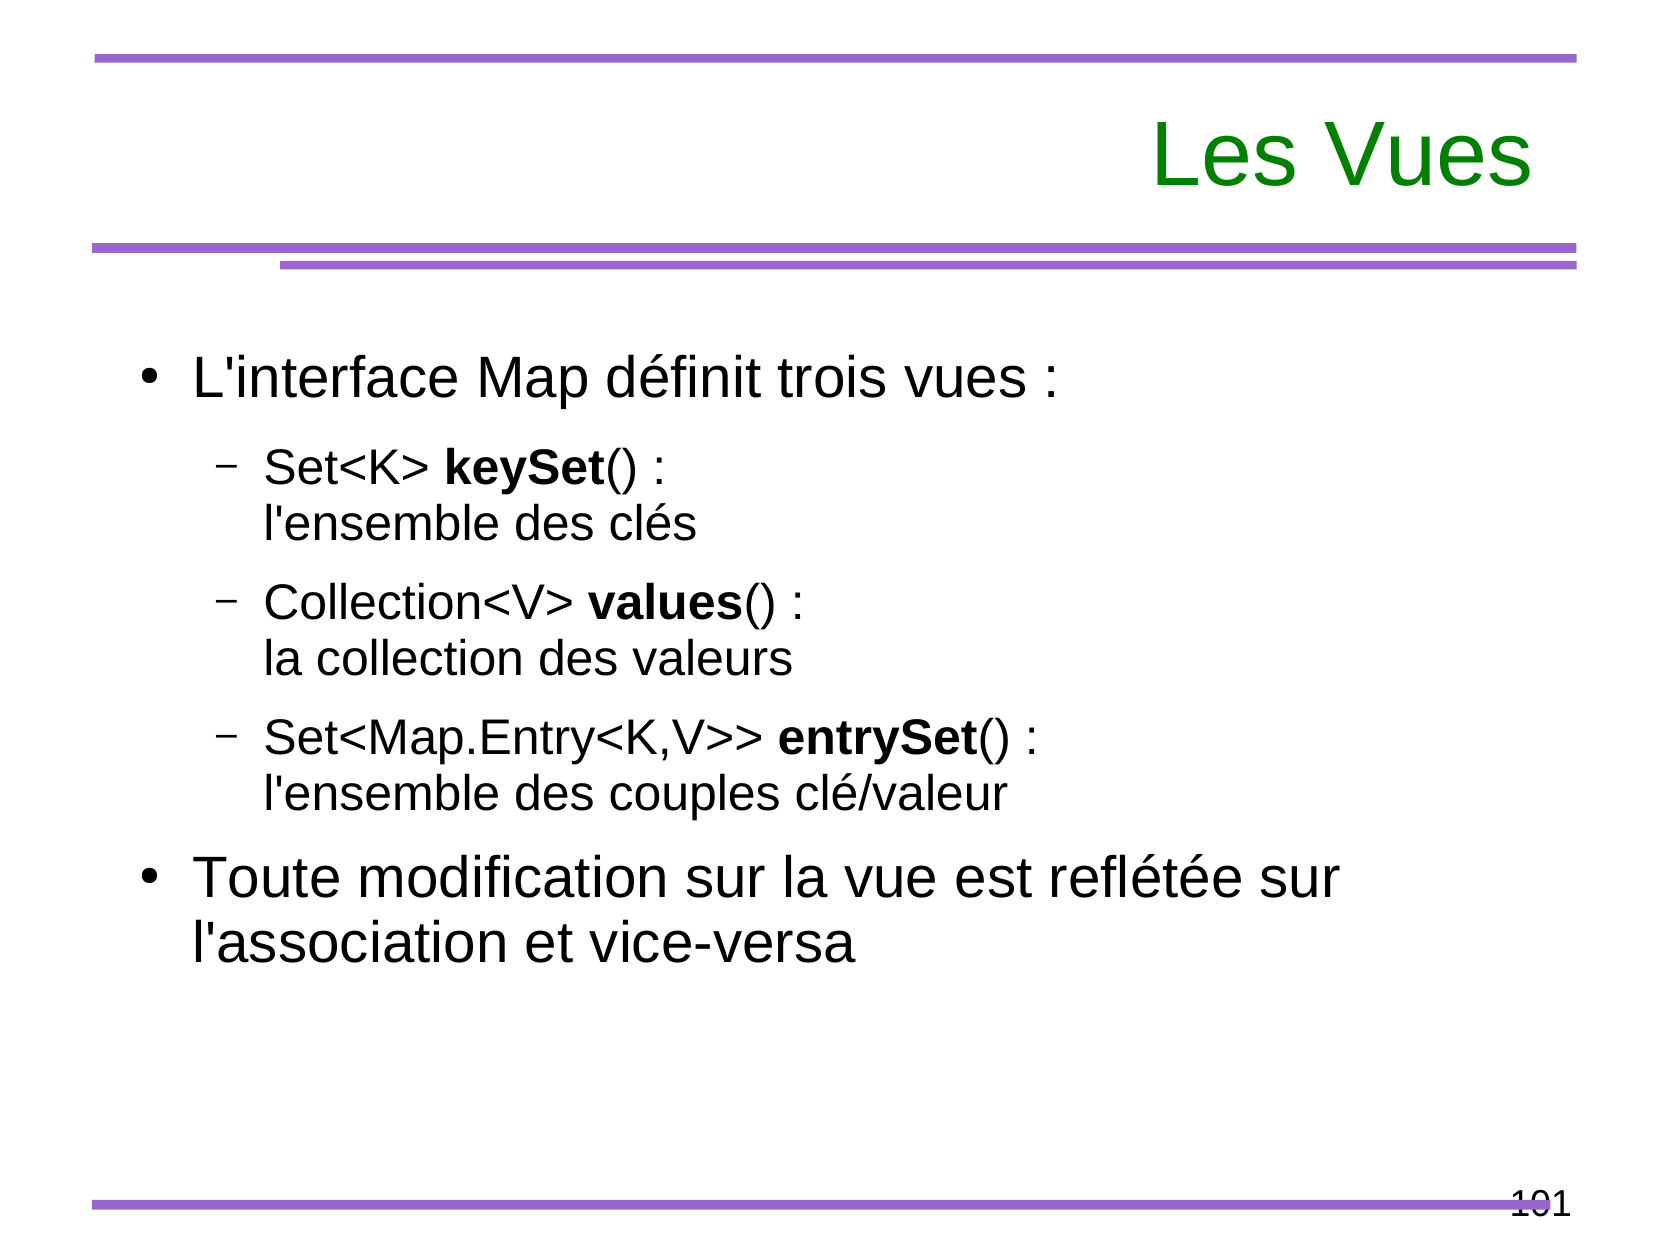

# Les Vues
L'interface Map définit trois vues :
Set<K> keySet() :
l'ensemble des clés
Collection<V> values() :
la collection des valeurs
Set<Map.Entry<K,V>> entrySet() :
l'ensemble des couples clé/valeur
Toute modification sur la vue est reflétée sur l'association et vice-versa